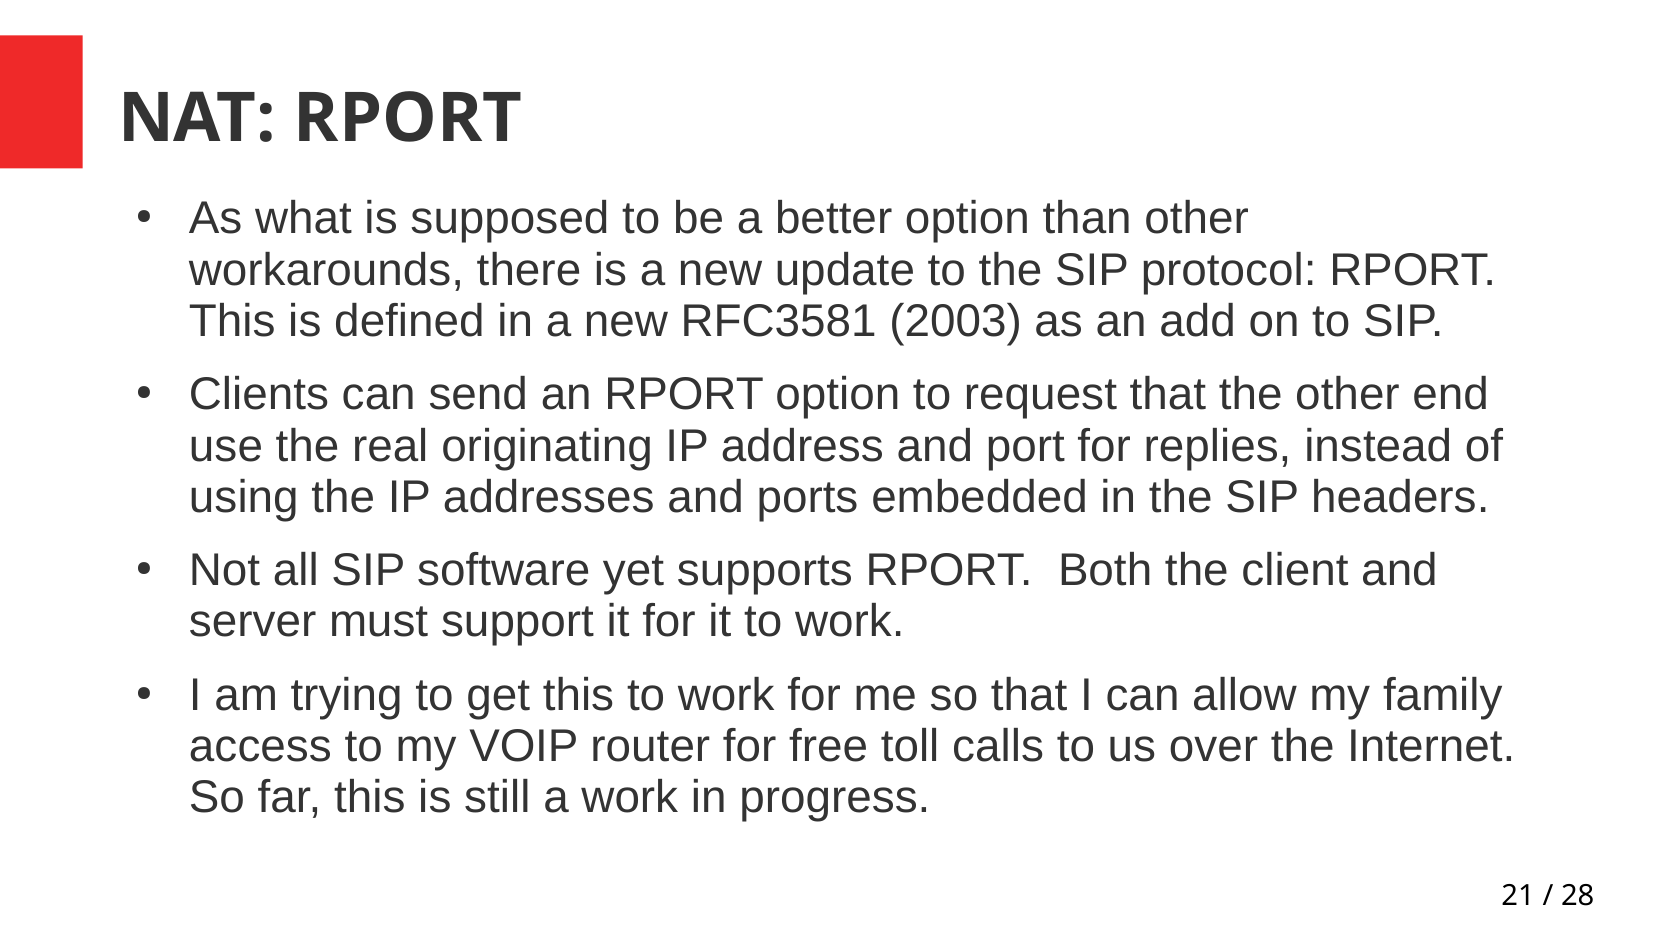

# NAT: RPORT
As what is supposed to be a better option than other workarounds, there is a new update to the SIP protocol: RPORT. This is defined in a new RFC3581 (2003) as an add on to SIP.
Clients can send an RPORT option to request that the other end use the real originating IP address and port for replies, instead of using the IP addresses and ports embedded in the SIP headers.
Not all SIP software yet supports RPORT. Both the client and server must support it for it to work.
I am trying to get this to work for me so that I can allow my family access to my VOIP router for free toll calls to us over the Internet. So far, this is still a work in progress.
21